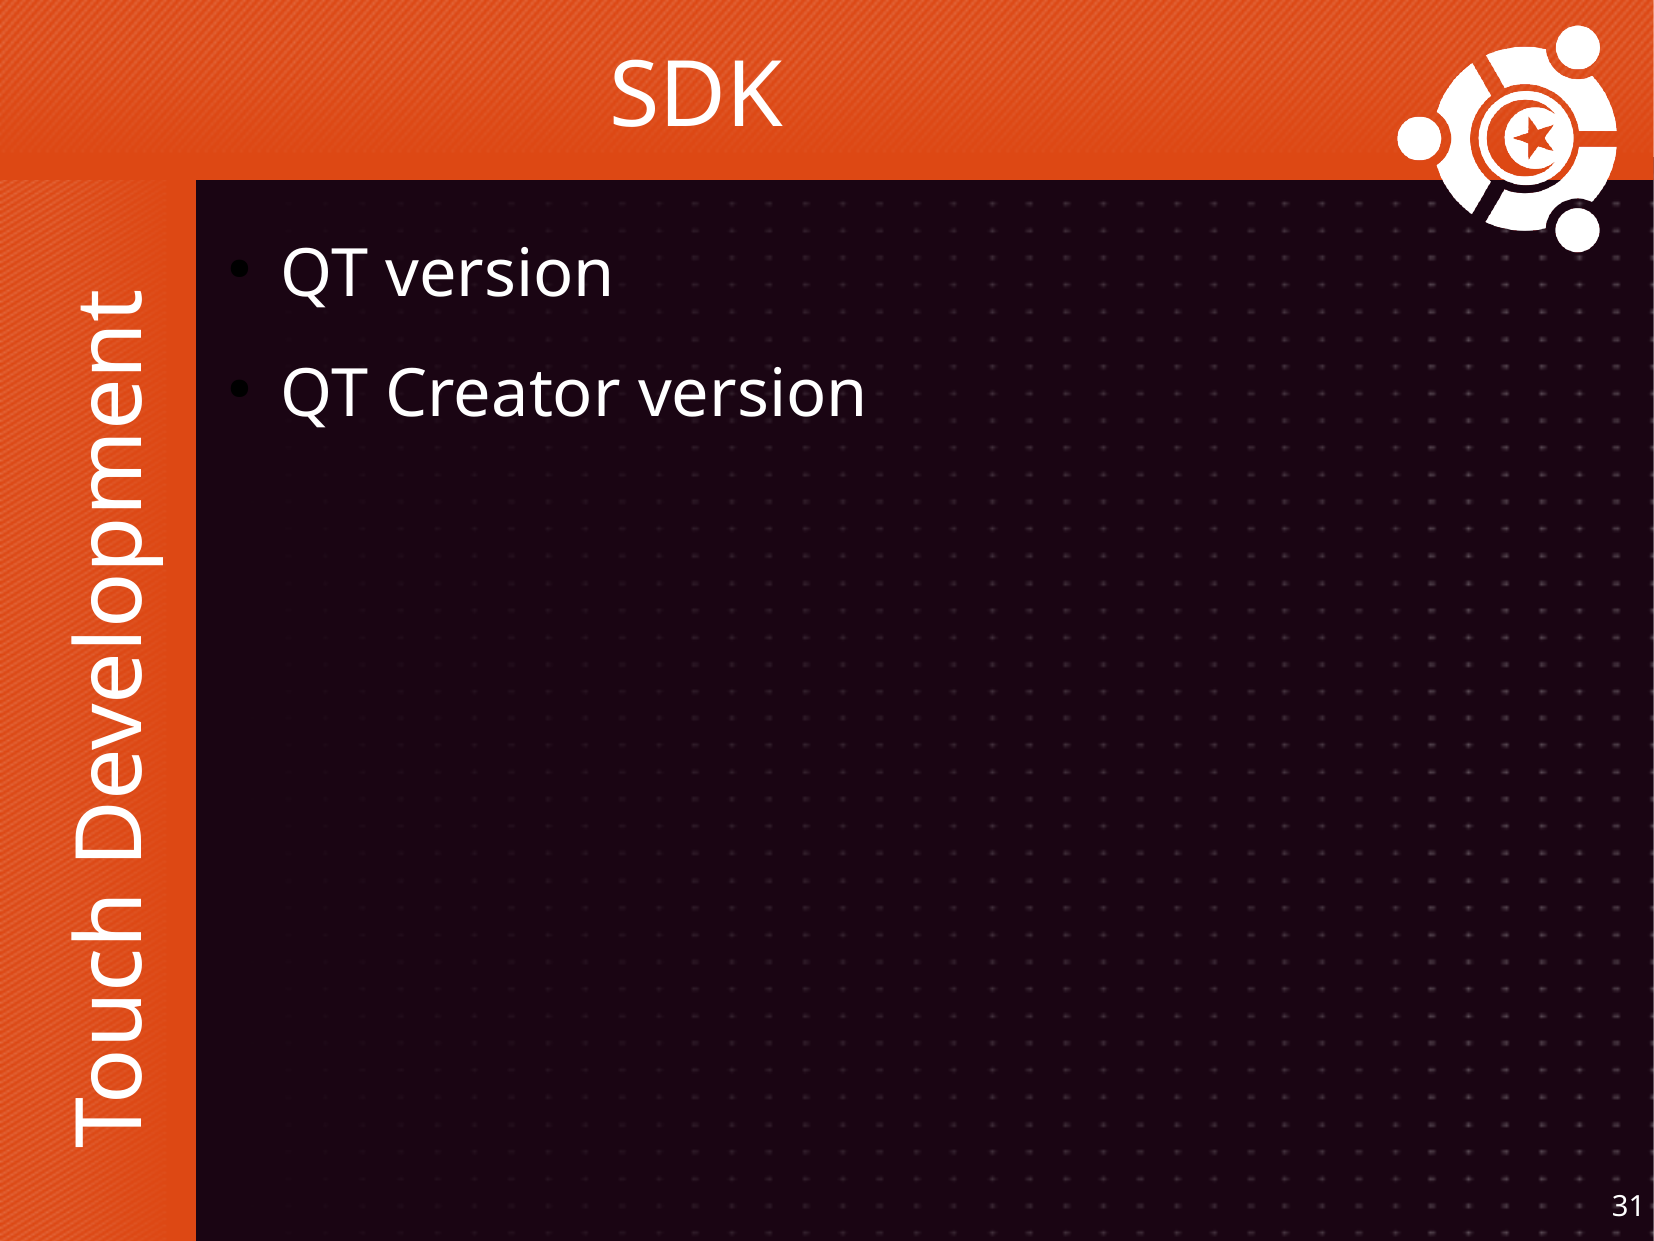

# SDK
QT version
QT Creator version
Touch Development
31